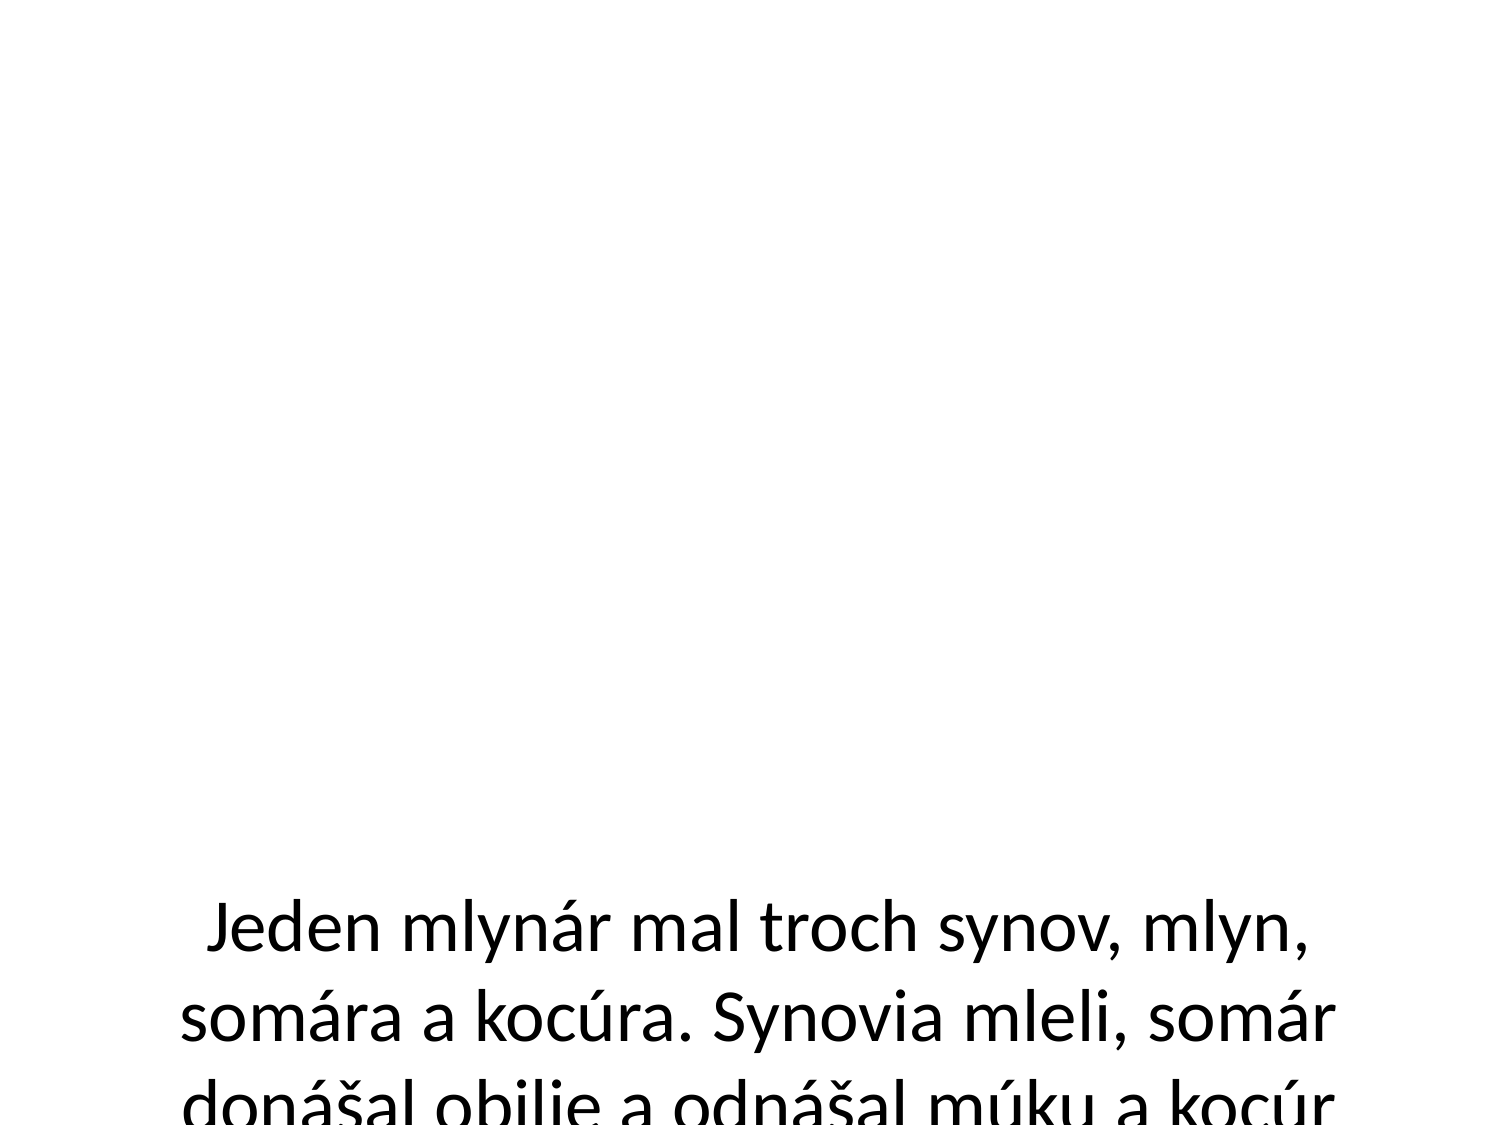

# Jeden mlynár mal troch synov, mlyn, somára a kocúra. Synovia mleli, somár donášal obilie a odnášal múku a kocúr chytal myši. Keď mlynár zomrel, synovia si takto rozdelili dedičstvo: najstarší dostal mlyn, stredný somára a najmladší kocúra; viacej sa mu neušlo. Nebol to však obyčajný kocúr. Poznáš názov rozprávky?